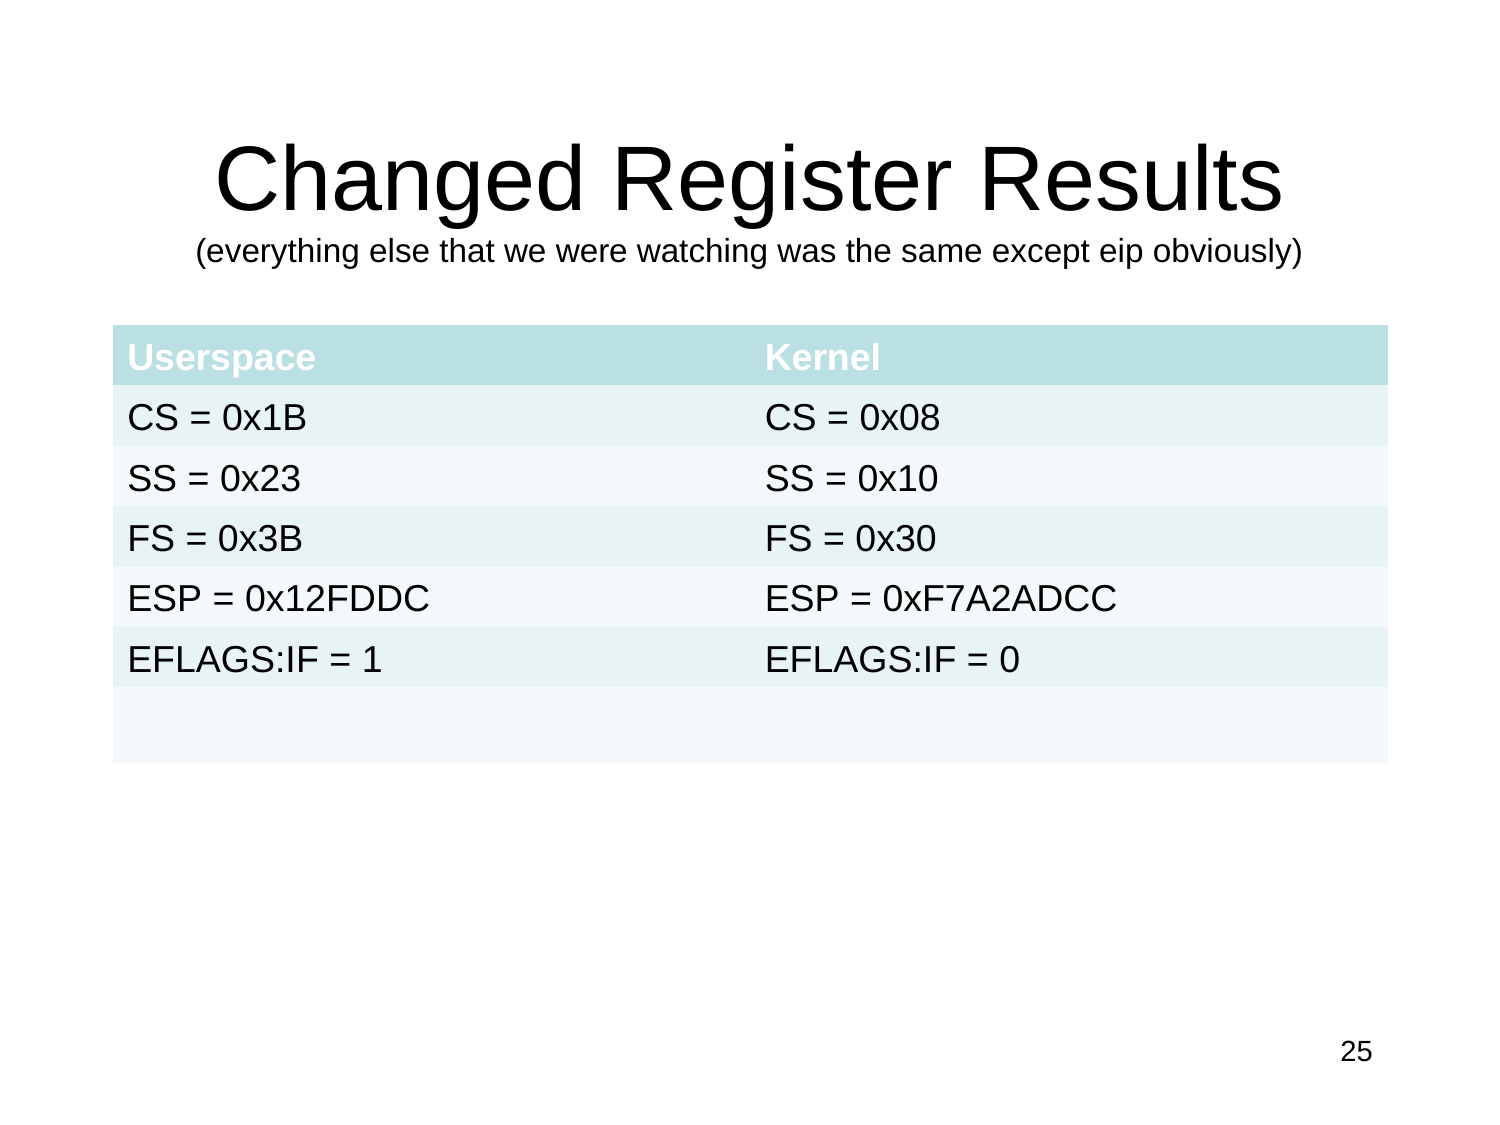

# Changed Register Results (everything else that we were watching was the same except eip obviously)
| Userspace | Kernel |
| --- | --- |
| CS = 0x1B | CS = 0x08 |
| SS = 0x23 | SS = 0x10 |
| FS = 0x3B | FS = 0x30 |
| ESP = 0x12FDDC | ESP = 0xF7A2ADCC |
| EFLAGS:IF = 1 | EFLAGS:IF = 0 |
| | |